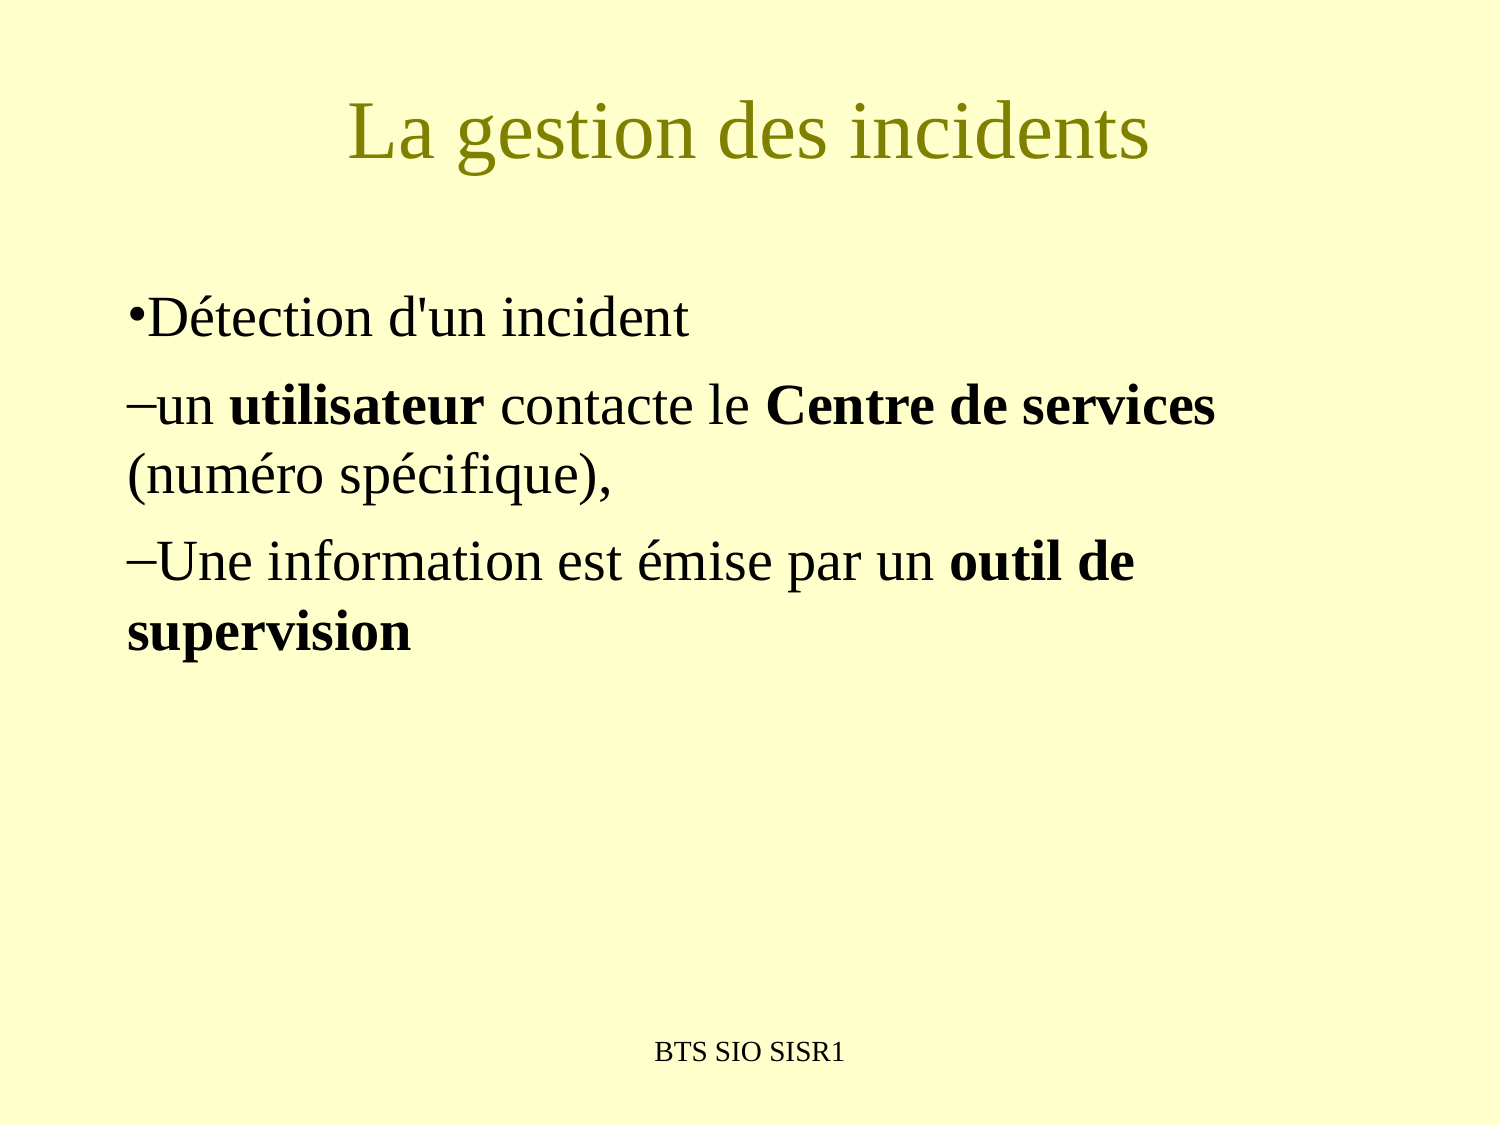

# Détection d'un incident
un utilisateur contacte le Centre de services (numéro spécifique),
Une information est émise par un outil de supervision
BTS SIO SISR1